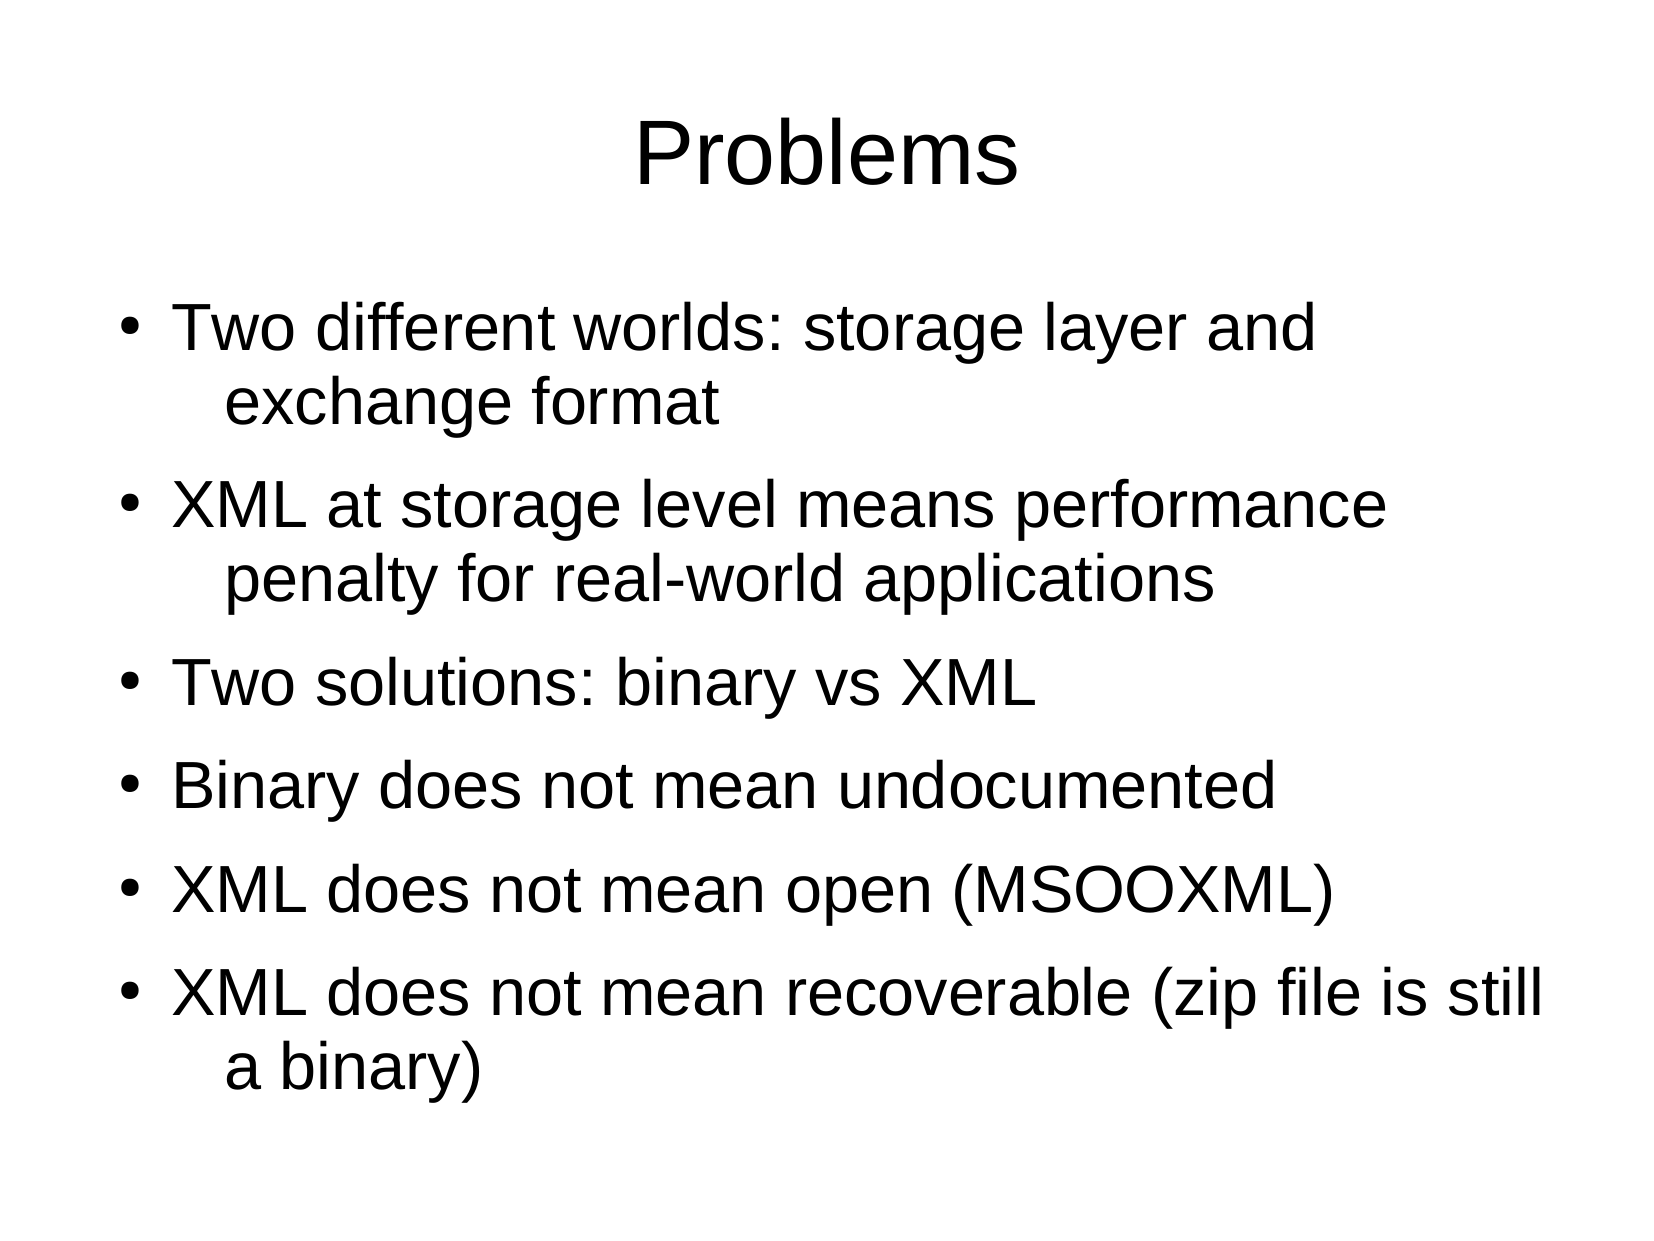

# Problems
Two different worlds: storage layer and exchange format
XML at storage level means performance penalty for real-world applications
Two solutions: binary vs XML
Binary does not mean undocumented
XML does not mean open (MSOOXML)
XML does not mean recoverable (zip file is still a binary)